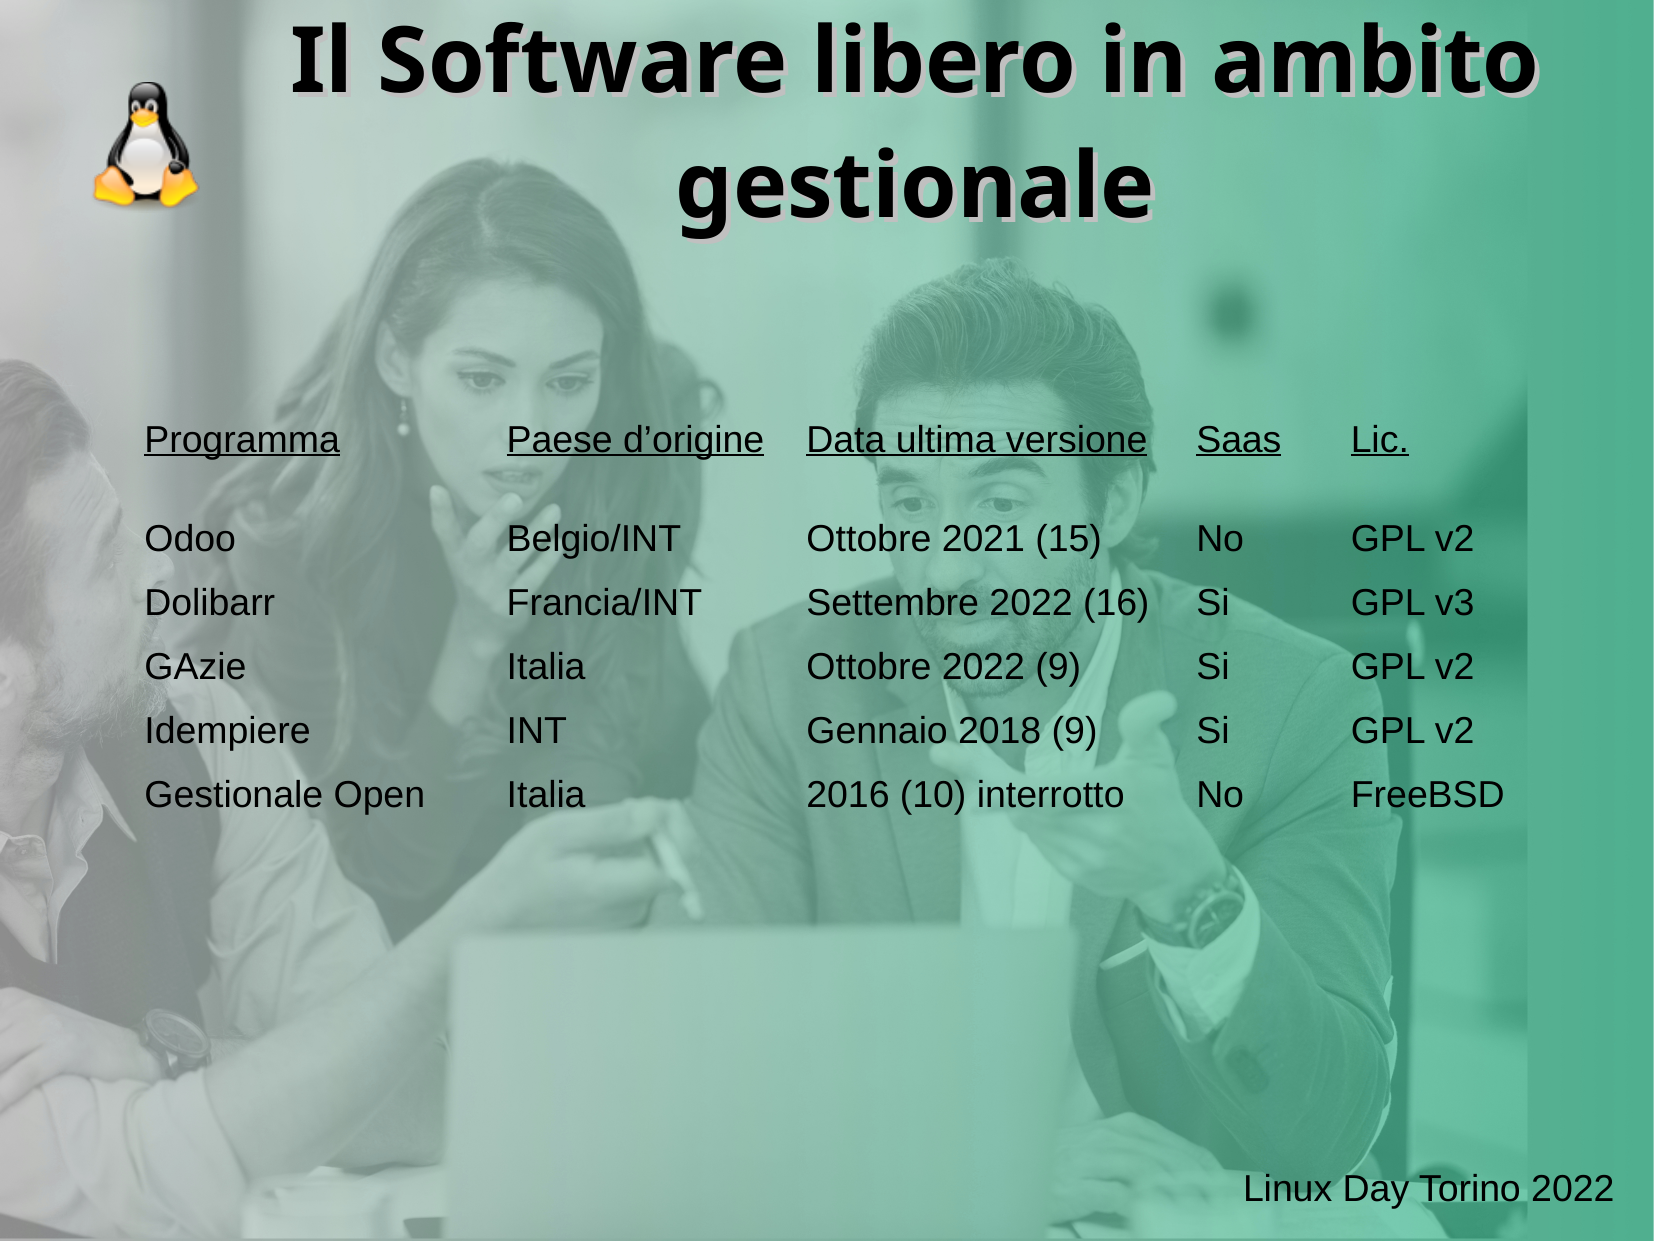

# Il Software libero in ambito gestionale
| Programma | Paese d’origine | Data ultima versione | Saas | Lic. |
| --- | --- | --- | --- | --- |
| Odoo | Belgio/INT | Ottobre 2021 (15) | No | GPL v2 |
| Dolibarr | Francia/INT | Settembre 2022 (16) | Si | GPL v3 |
| GAzie | Italia | Ottobre 2022 (9) | Si | GPL v2 |
| Idempiere | INT | Gennaio 2018 (9) | Si | GPL v2 |
| Gestionale Open | Italia | 2016 (10) interrotto | No | FreeBSD |
Linux Day Torino 2022